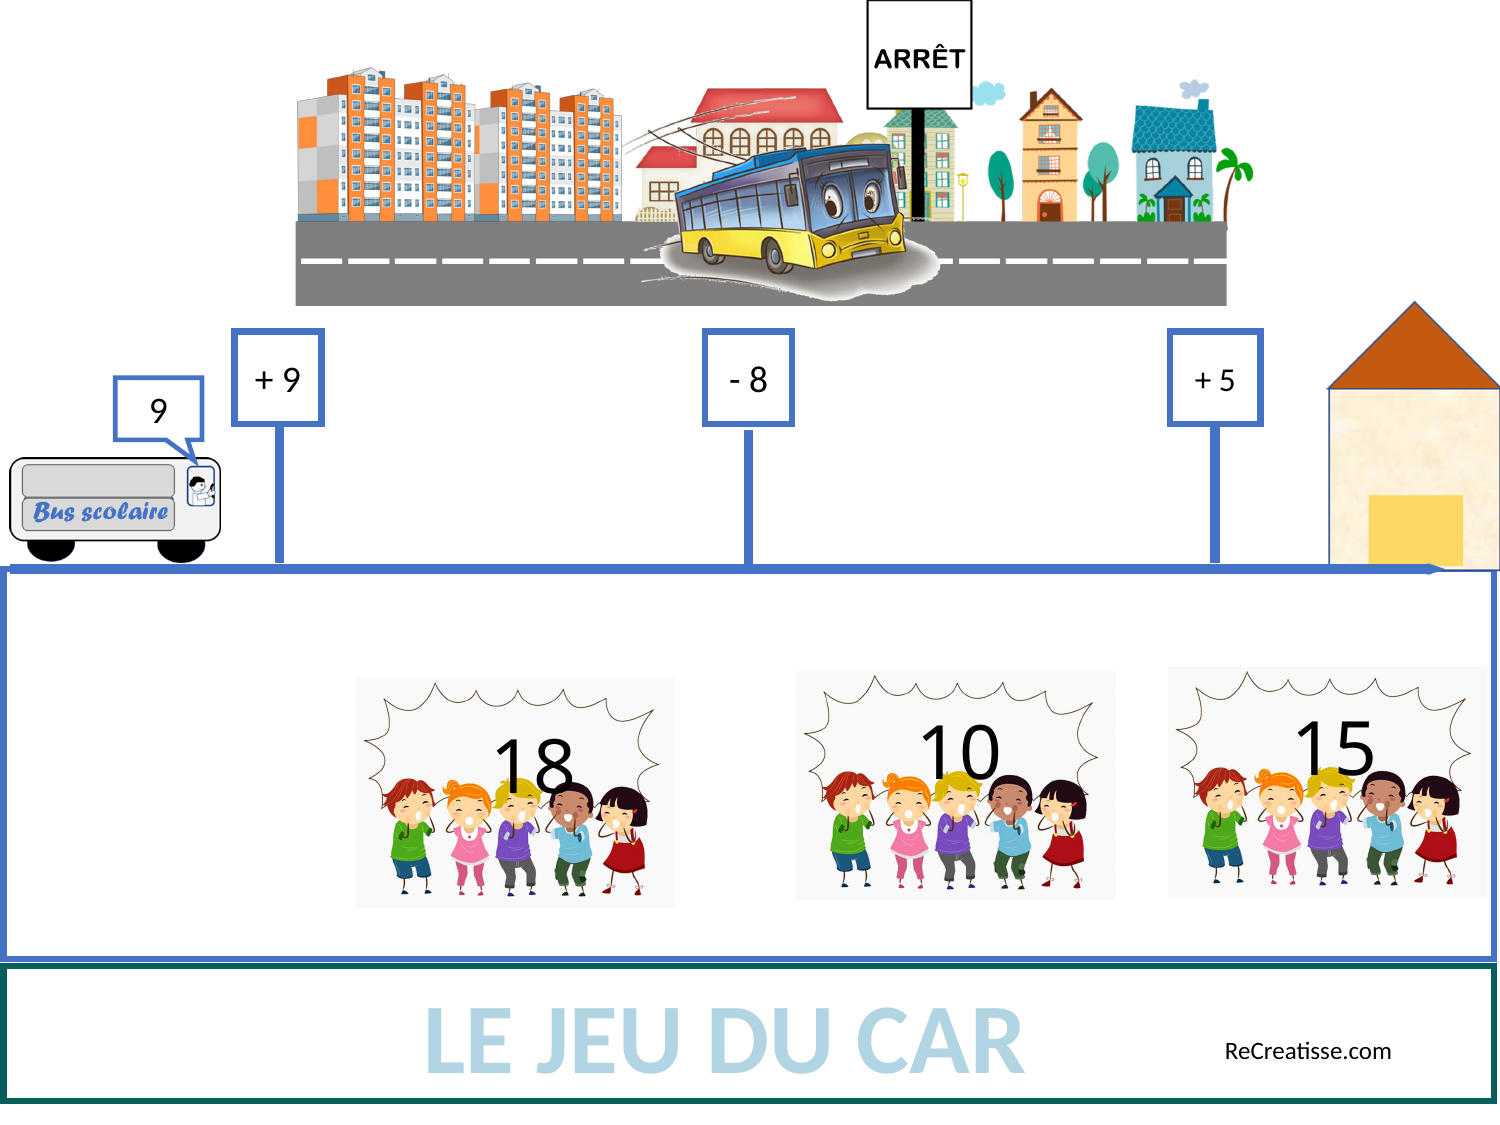

+ 9
- 8
+ 5
9
15
10
18
 LE JEU DU CAR
ReCreatisse.com